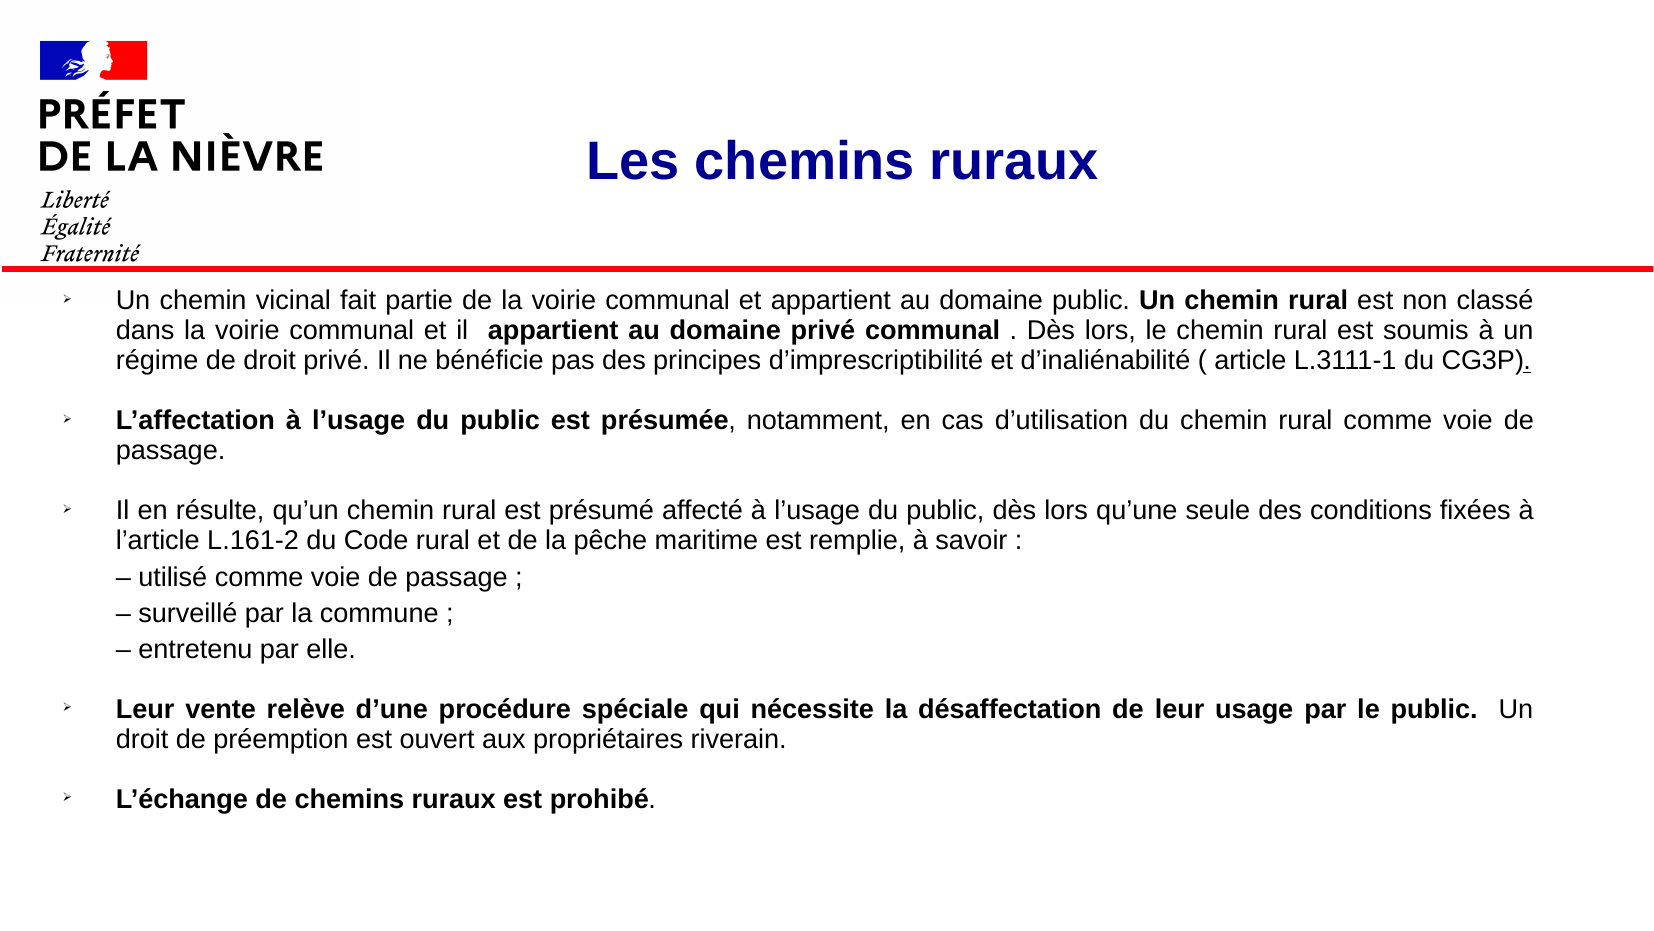

# Les chemins ruraux
Un chemin vicinal fait partie de la voirie communal et appartient au domaine public. Un chemin rural est non classé dans la voirie communal et il appartient au domaine privé communal . Dès lors, le chemin rural est soumis à un régime de droit privé. Il ne bénéficie pas des principes d’imprescriptibilité et d’inaliénabilité ( article L.3111-1 du CG3P).
L’affectation à l’usage du public est présumée, notamment, en cas d’utilisation du chemin rural comme voie de passage.
Il en résulte, qu’un chemin rural est présumé affecté à l’usage du public, dès lors qu’une seule des conditions fixées à l’article L.161-2 du Code rural et de la pêche maritime est remplie, à savoir :
– utilisé comme voie de passage ;
– surveillé par la commune ;
– entretenu par elle.
Leur vente relève d’une procédure spéciale qui nécessite la désaffectation de leur usage par le public. Un droit de préemption est ouvert aux propriétaires riverain.
L’échange de chemins ruraux est prohibé.